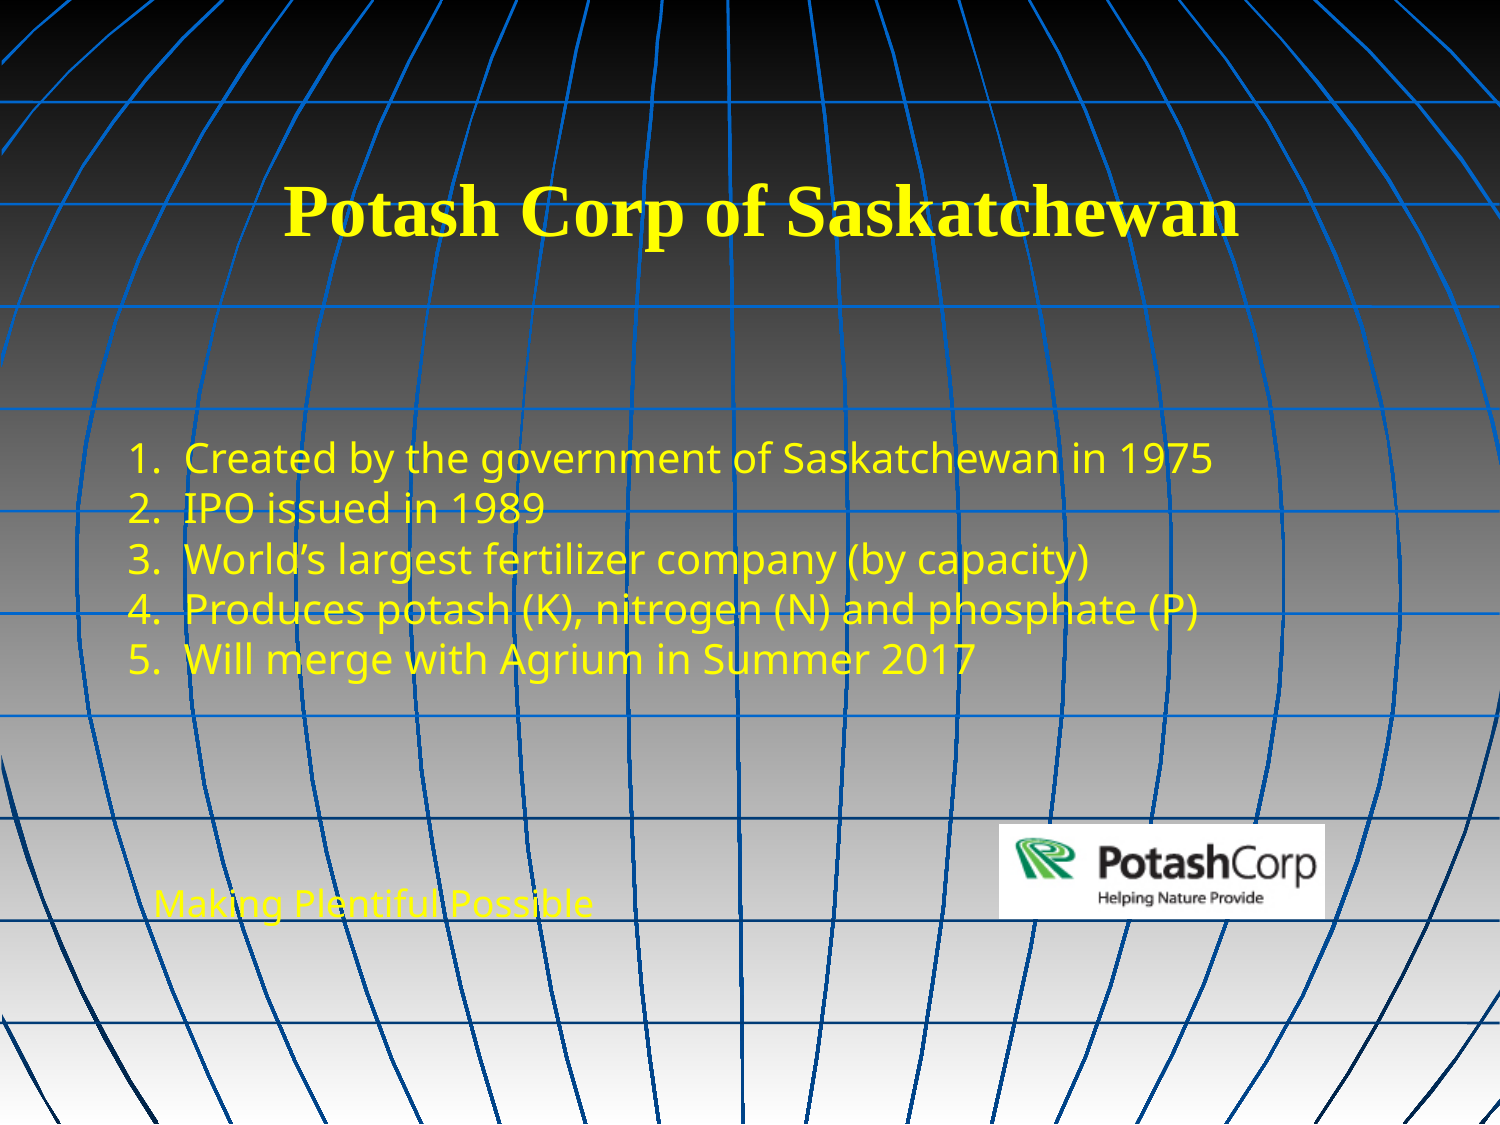

# Potash Corp of Saskatchewan
Created by the government of Saskatchewan in 1975
IPO issued in 1989
World’s largest fertilizer company (by capacity)
Produces potash (K), nitrogen (N) and phosphate (P)
Will merge with Agrium in Summer 2017
Making Plentiful Possible